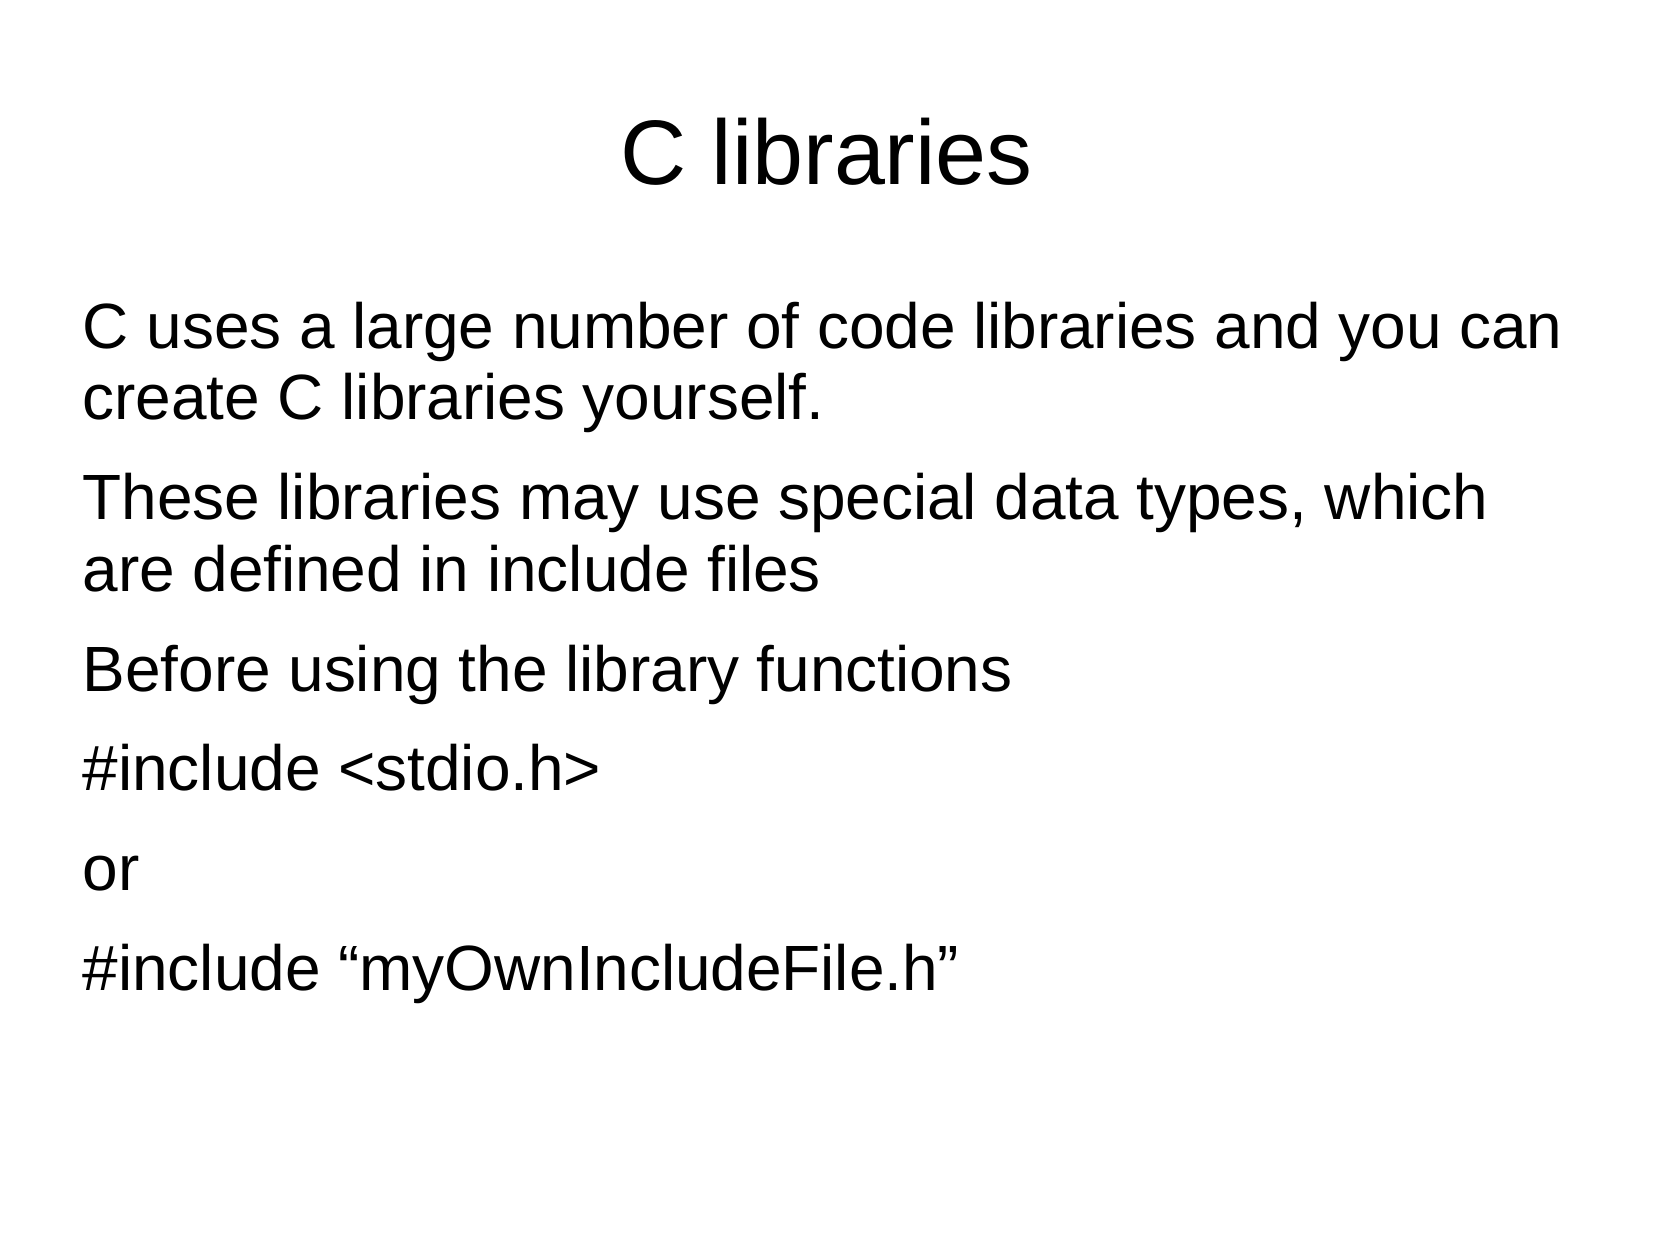

# C libraries
C uses a large number of code libraries and you can create C libraries yourself.
These libraries may use special data types, which are defined in include files
Before using the library functions
#include <stdio.h>
or
#include “myOwnIncludeFile.h”